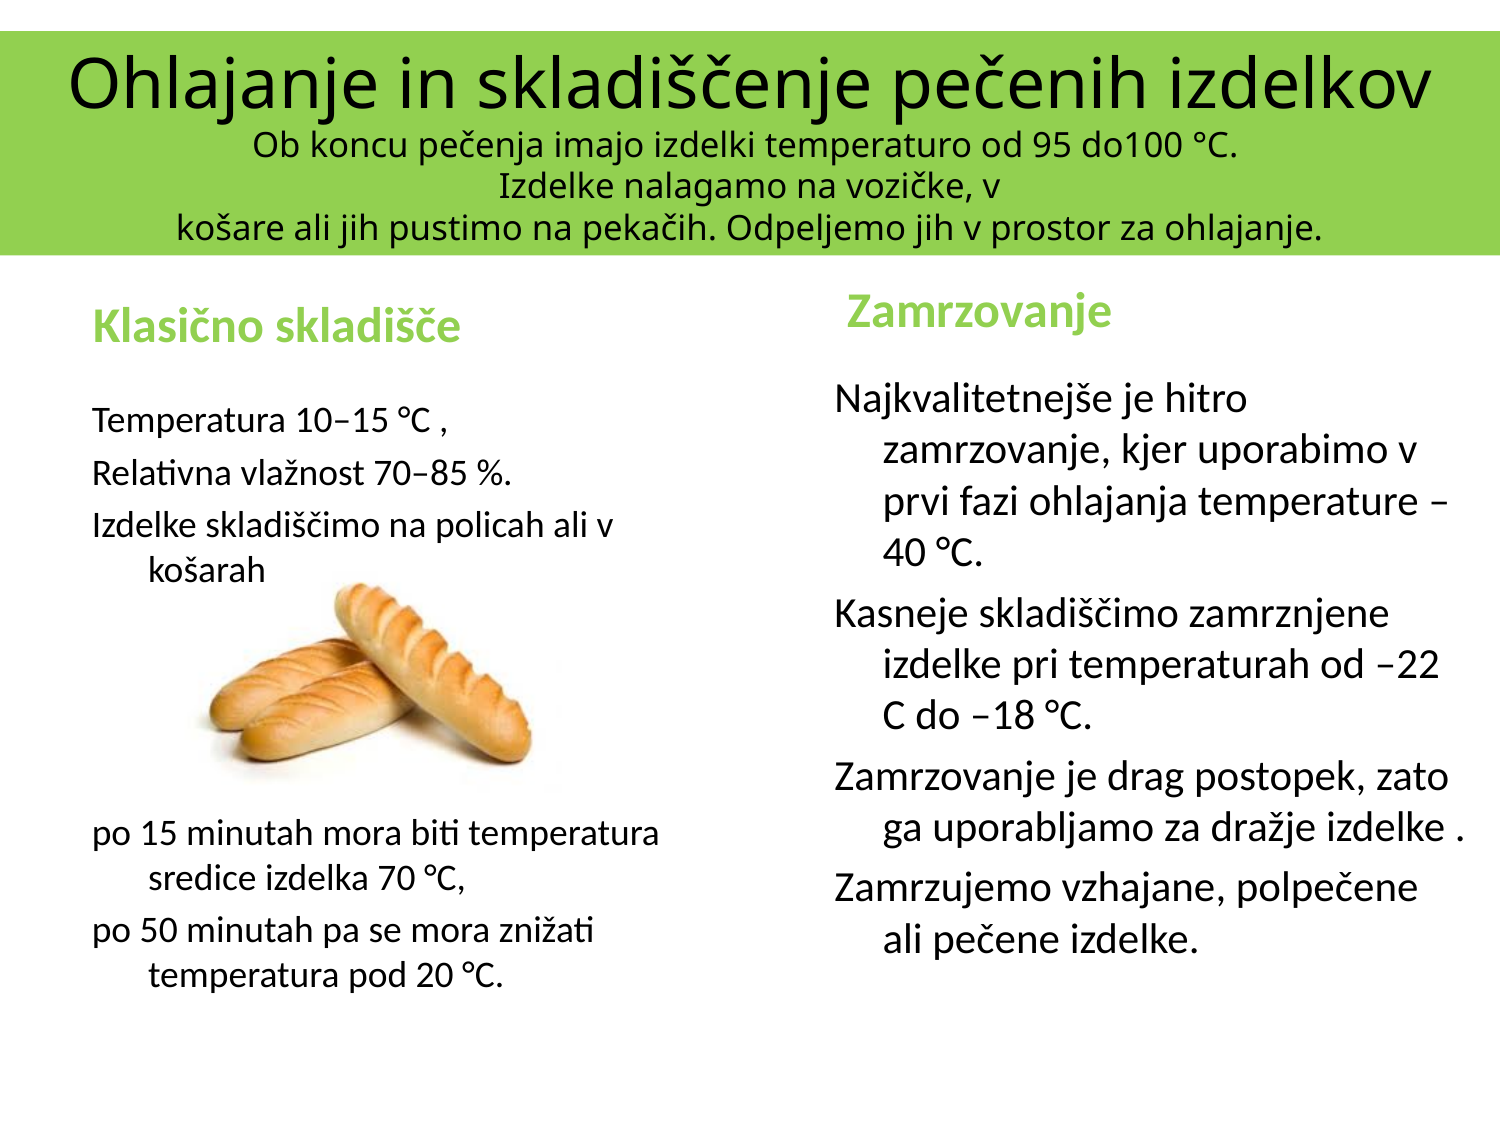

# Ohlajanje in skladiščenje pečenih izdelkov Ob koncu pečenja imajo izdelki temperaturo od 95 do100 °C. Izdelke nalagamo na vozičke, v košare ali jih pustimo na pekačih. Odpeljemo jih v prostor za ohlajanje.
Zamrzovanje
Klasično skladišče
Najkvalitetnejše je hitro zamrzovanje, kjer uporabimo v prvi fazi ohlajanja temperature –40 °C.
Kasneje skladiščimo zamrznjene izdelke pri temperaturah od –22 C do –18 °C.
Zamrzovanje je drag postopek, zato ga uporabljamo za dražje izdelke .
Zamrzujemo vzhajane, polpečene ali pečene izdelke.
Temperatura 10–15 °C ,
Relativna vlažnost 70–85 %.
Izdelke skladiščimo na policah ali v košarah
po 15 minutah mora biti temperatura sredice izdelka 70 °C,
po 50 minutah pa se mora znižati temperatura pod 20 °C.